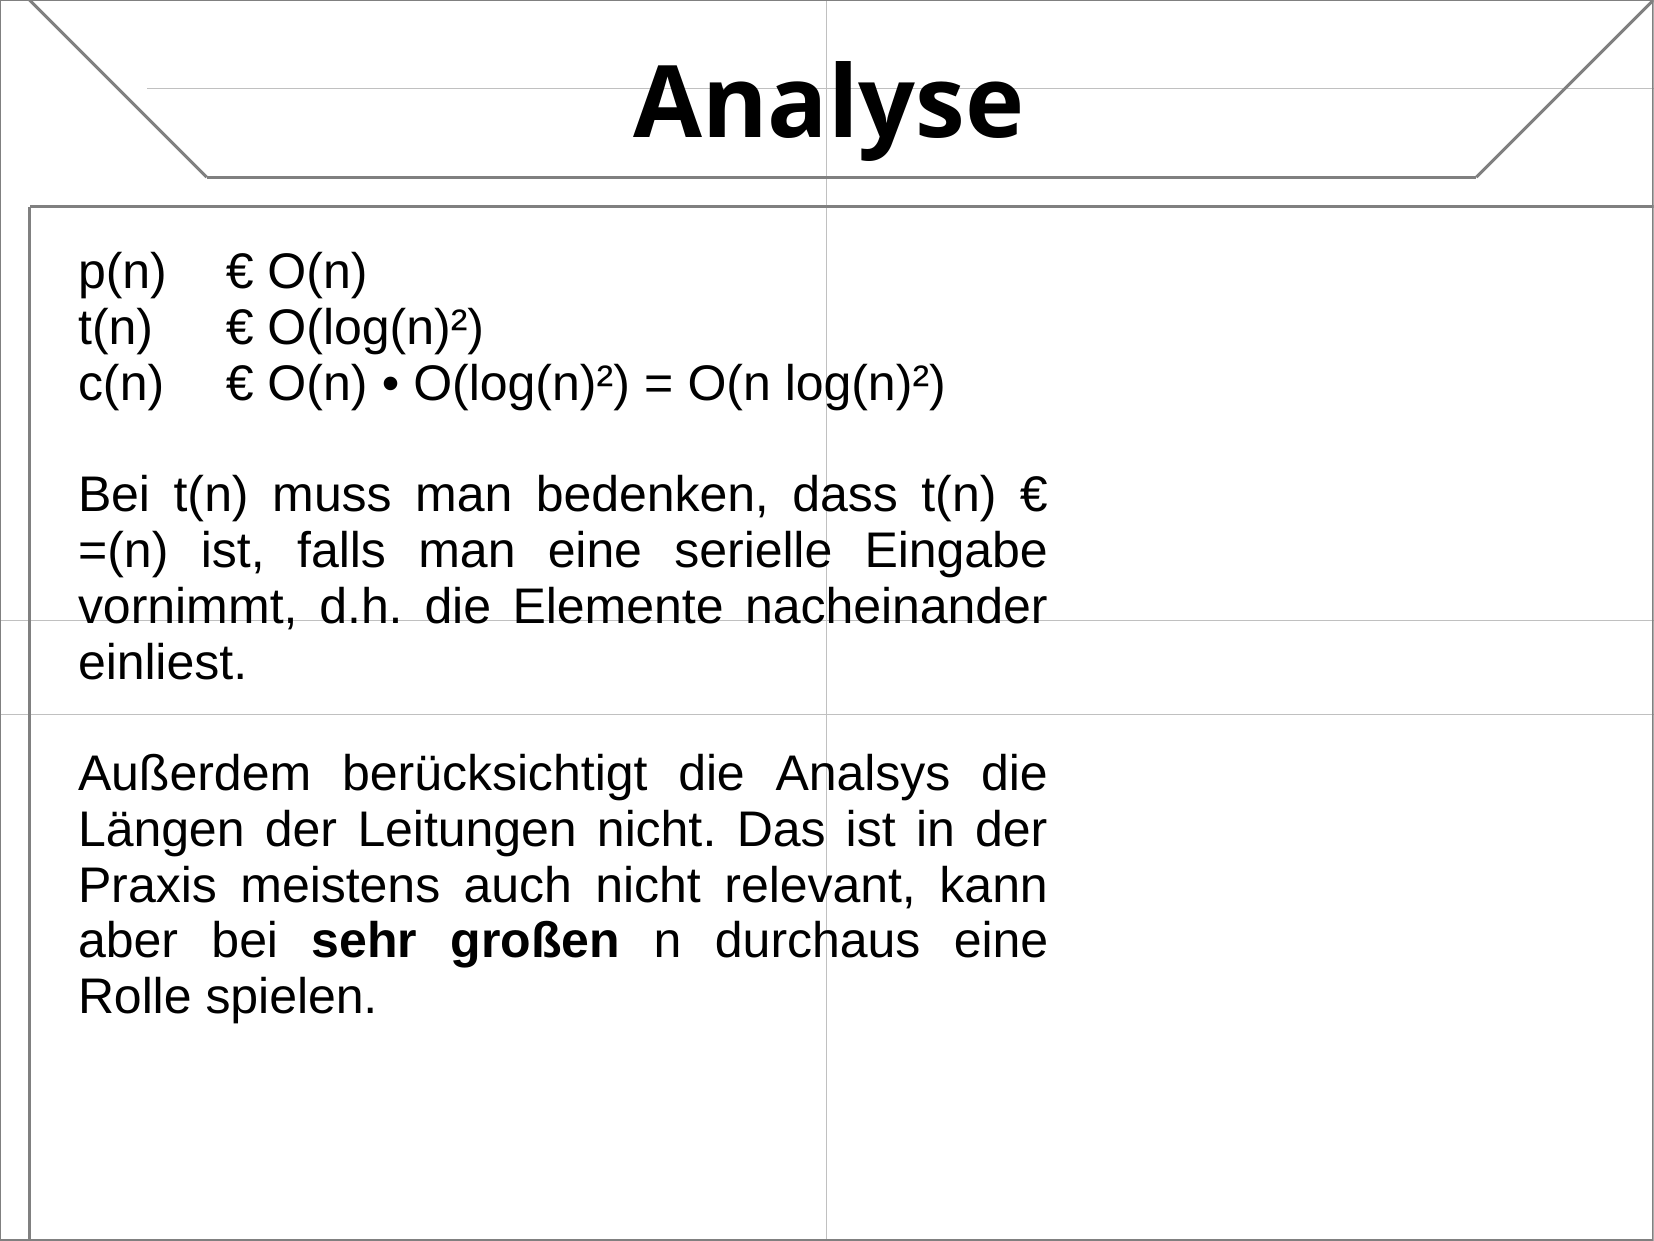

Analyse
p(n)	€ O(n)
t(n)	€ O(log(n)²)
c(n)	€ O(n) • O(log(n)²) = O(n log(n)²)
Bei t(n) muss man bedenken, dass t(n) € =(n) ist, falls man eine serielle Eingabe vornimmt, d.h. die Elemente nacheinander einliest.
Außerdem berücksichtigt die Analsys die Längen der Leitungen nicht. Das ist in der Praxis meistens auch nicht relevant, kann aber bei sehr großen n durchaus eine Rolle spielen.